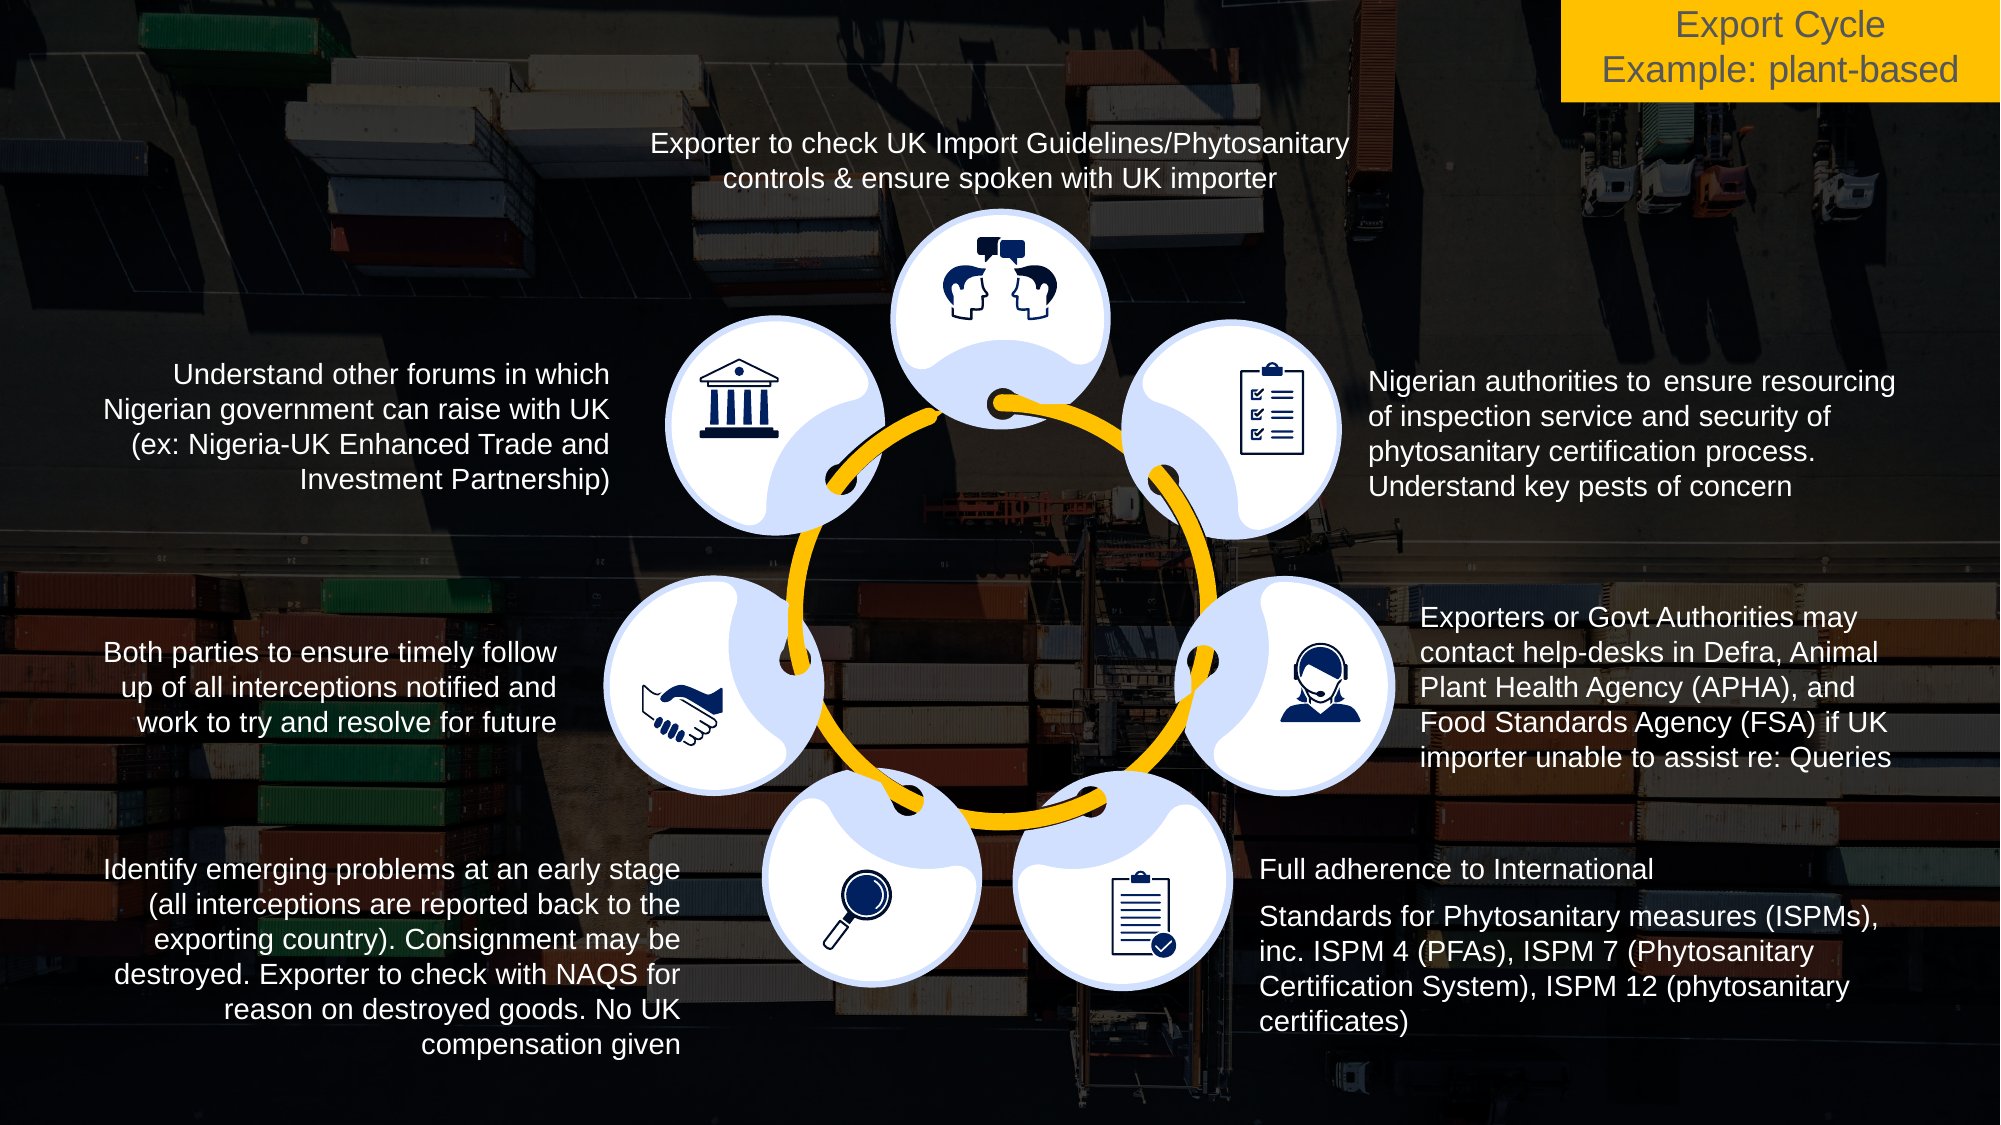

Export Cycle
Example: plant-based
Exporter to check UK Import Guidelines/Phytosanitary controls & ensure spoken with UK importer
Understand other forums in which
Nigerian government can raise with UK (ex: Nigeria-UK Enhanced Trade and
Investment Partnership)
Nigerian authorities to ensure resourcing of inspection service and security of phytosanitary certification process. Understand key pests of concern
Exporters or Govt Authorities may contact help-desks in Defra, Animal Plant Health Agency (APHA), and Food Standards Agency (FSA) if UK importer unable to assist re: Queries
Both parties to ensure timely follow up of all interceptions notified and work to try and resolve for future
Identify emerging problems at an early stage
(all interceptions are reported back to the exporting country). Consignment may be destroyed. Exporter to check with NAQS for reason on destroyed goods. No UK
compensation given
Full adherence to International
Standards for Phytosanitary measures (ISPMs), inc. ISPM 4 (PFAs), ISPM 7 (Phytosanitary Certification System), ISPM 12 (phytosanitary certificates)